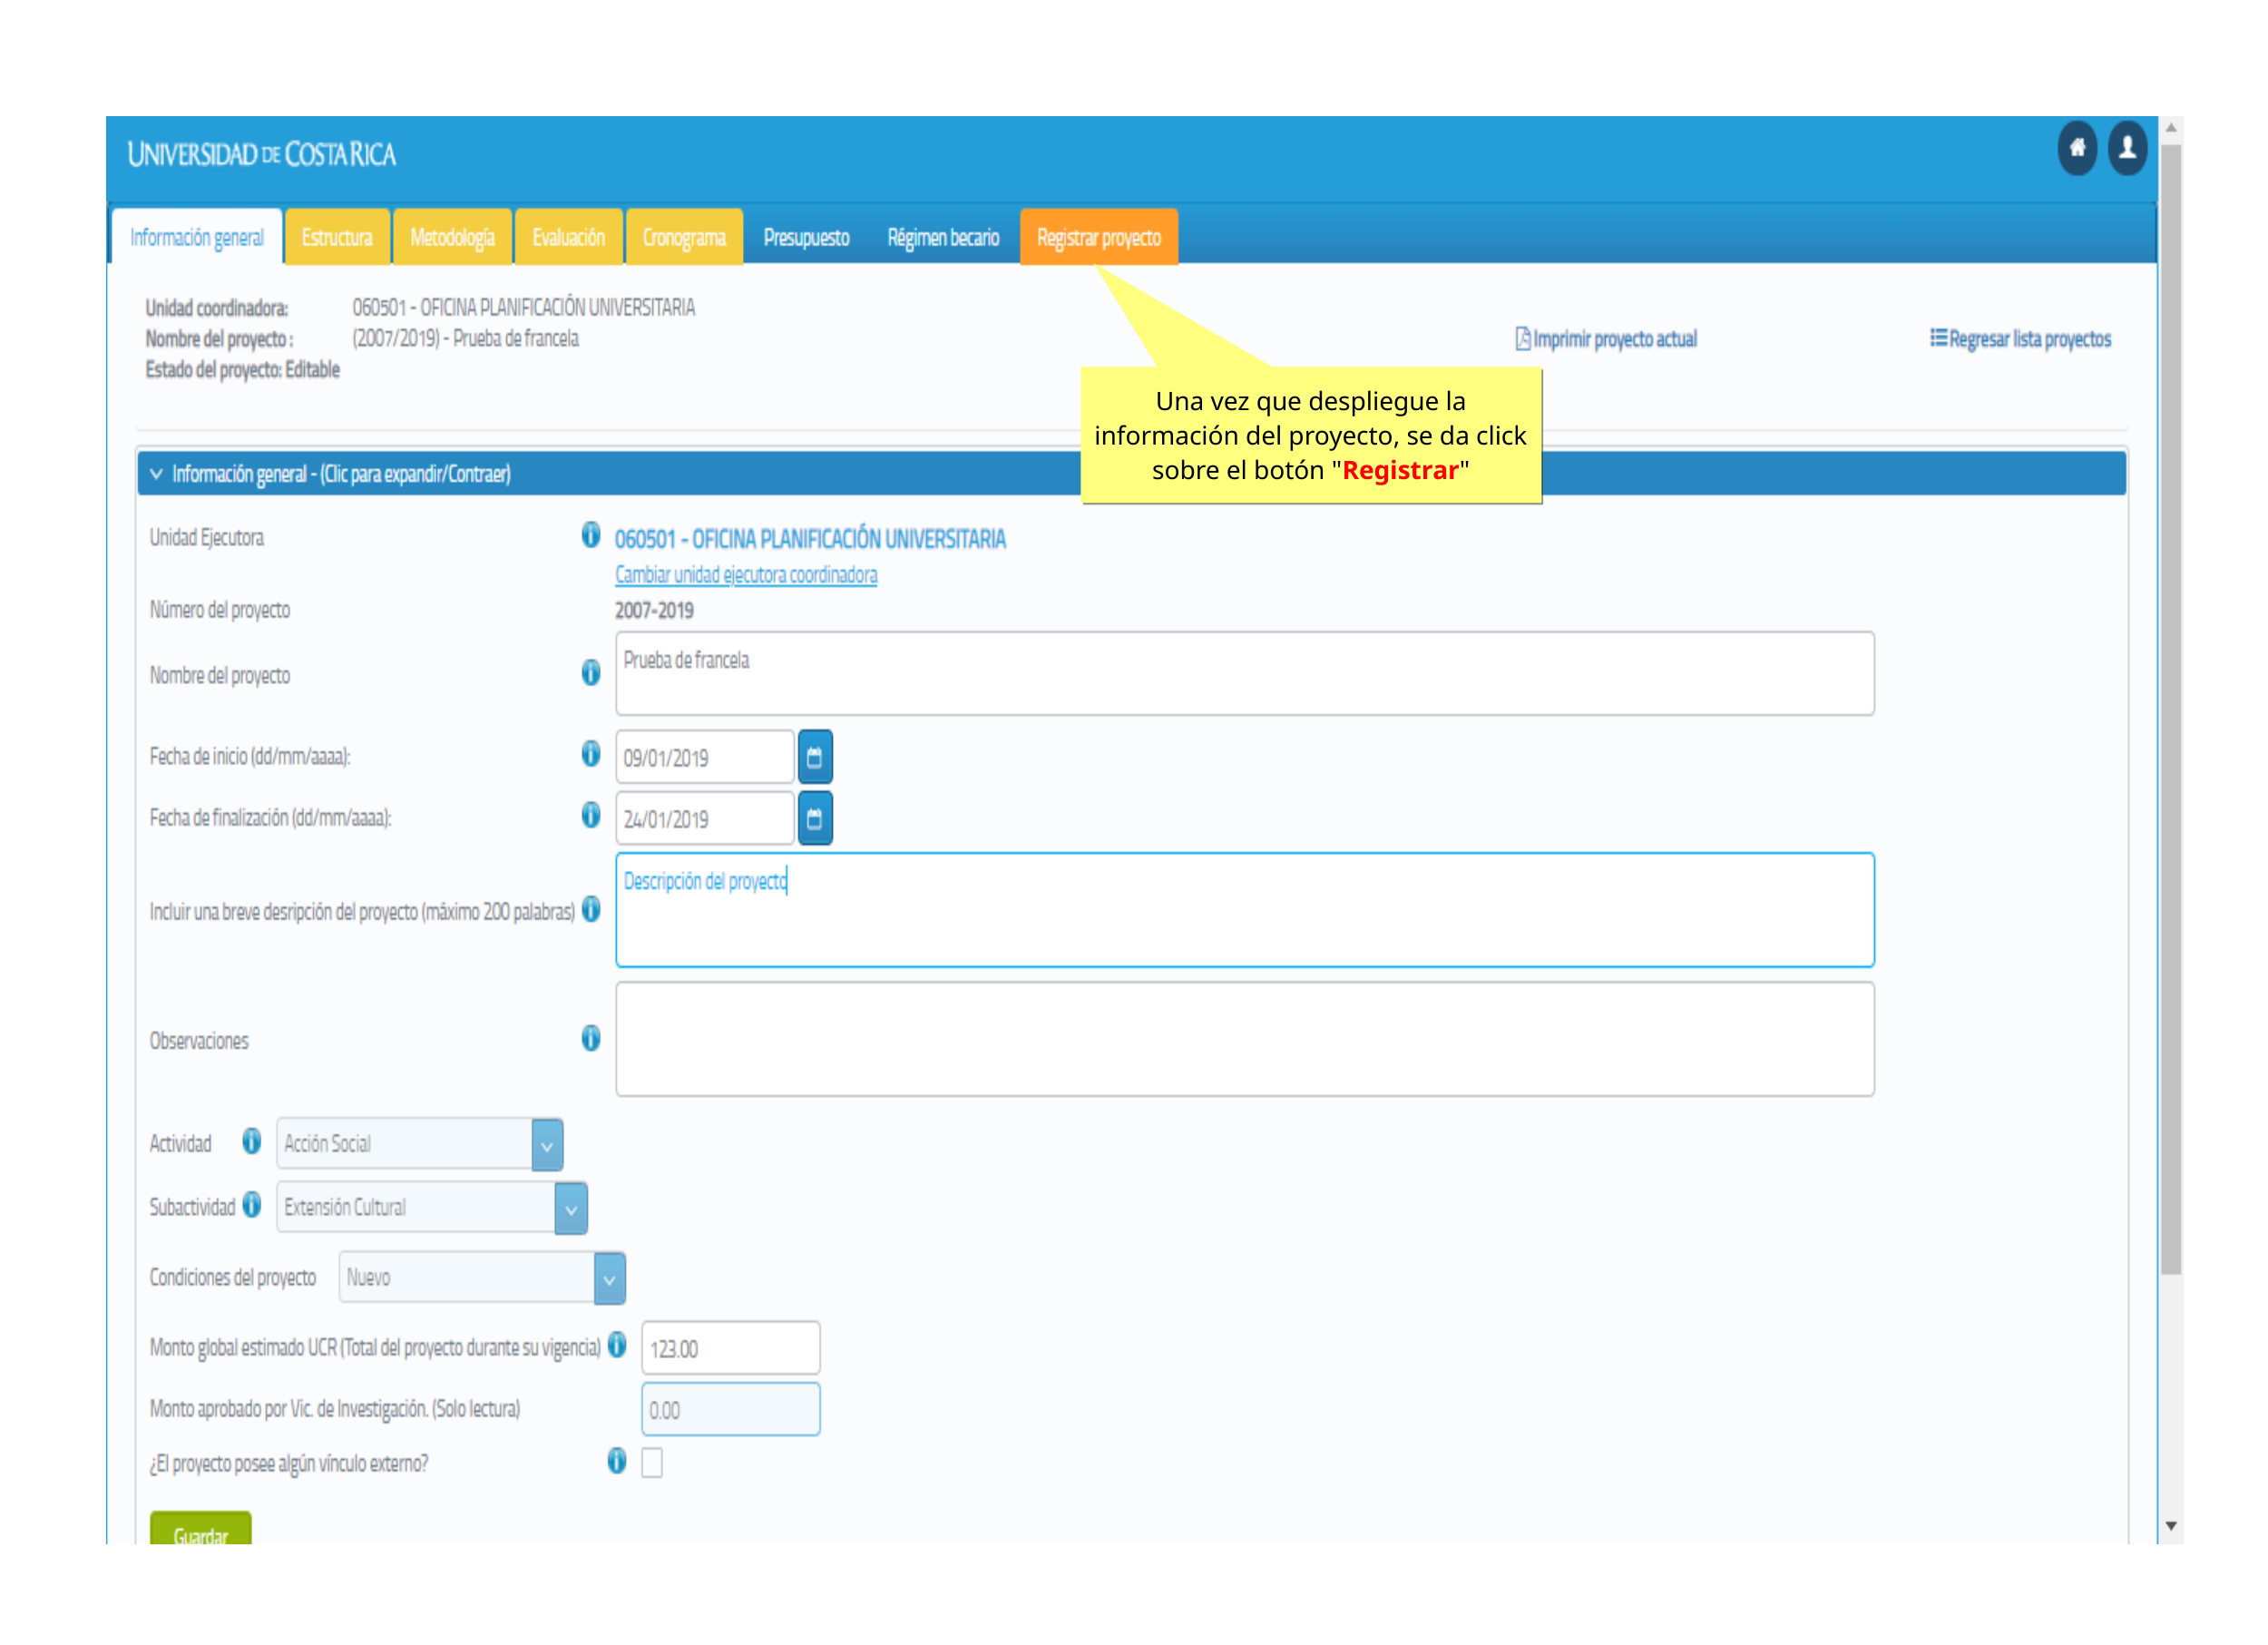

Una vez que despliegue la información del proyecto, se da click sobre el botón "Registrar"